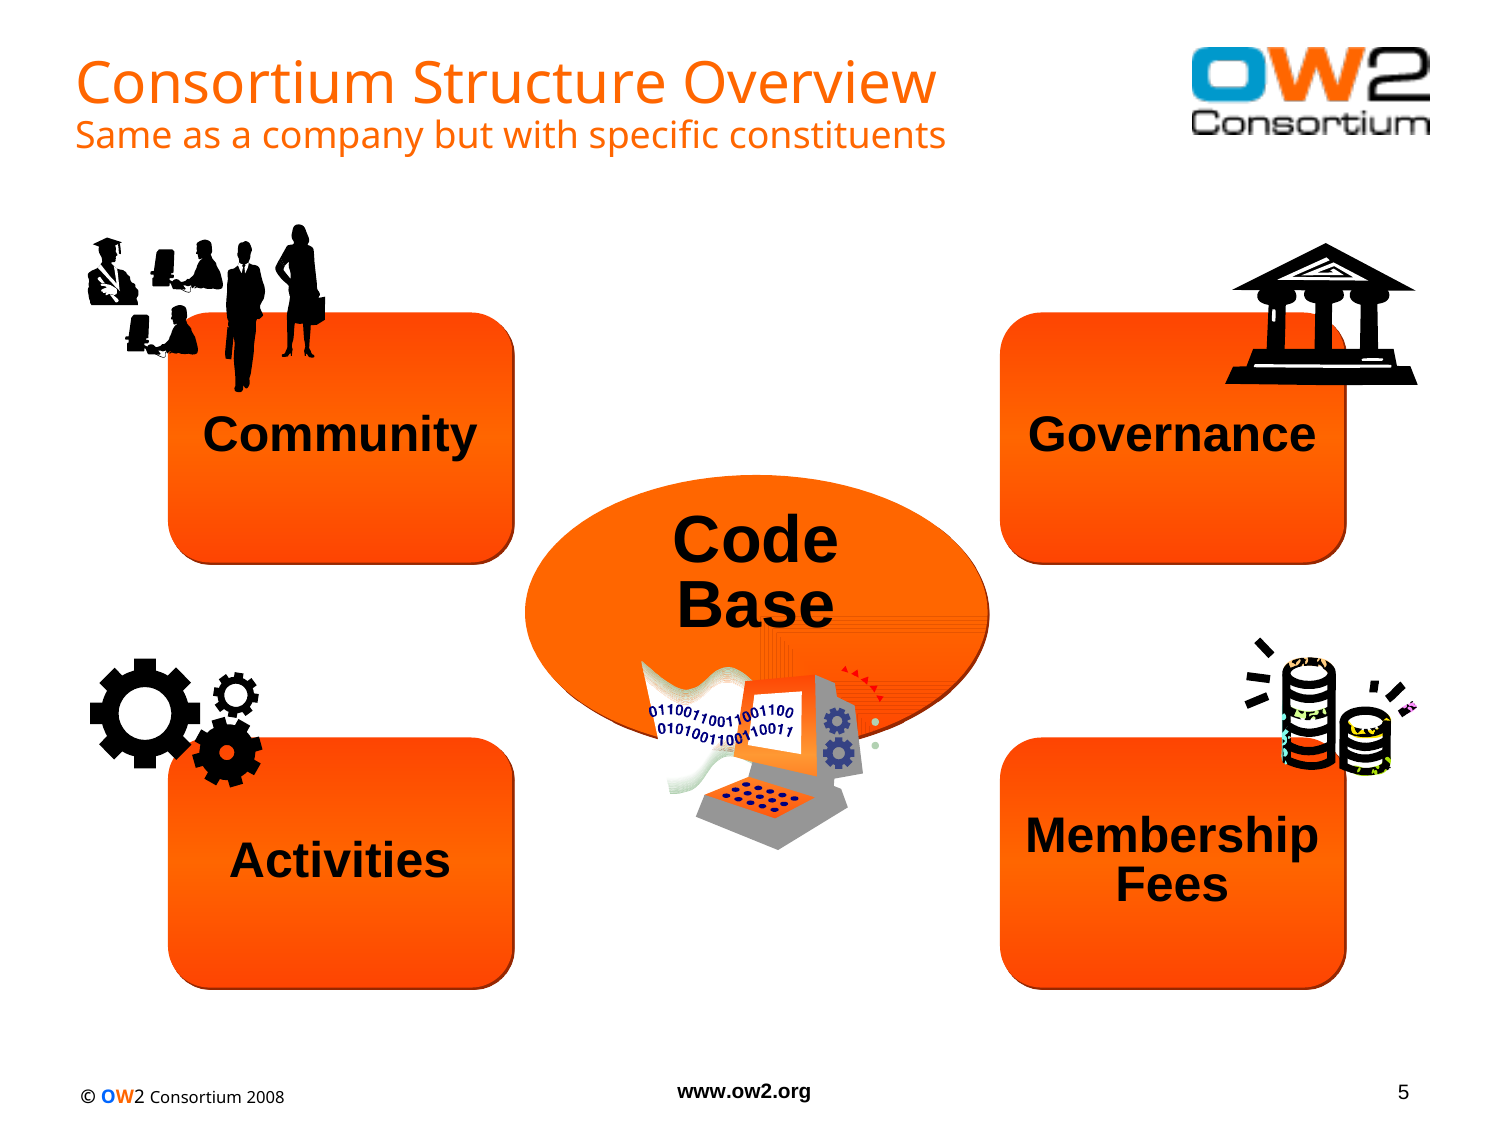

# Consortium Structure Overview Same as a company but with specific constituents
Community
Governance
Code Base
Activities
Membership Fees
5